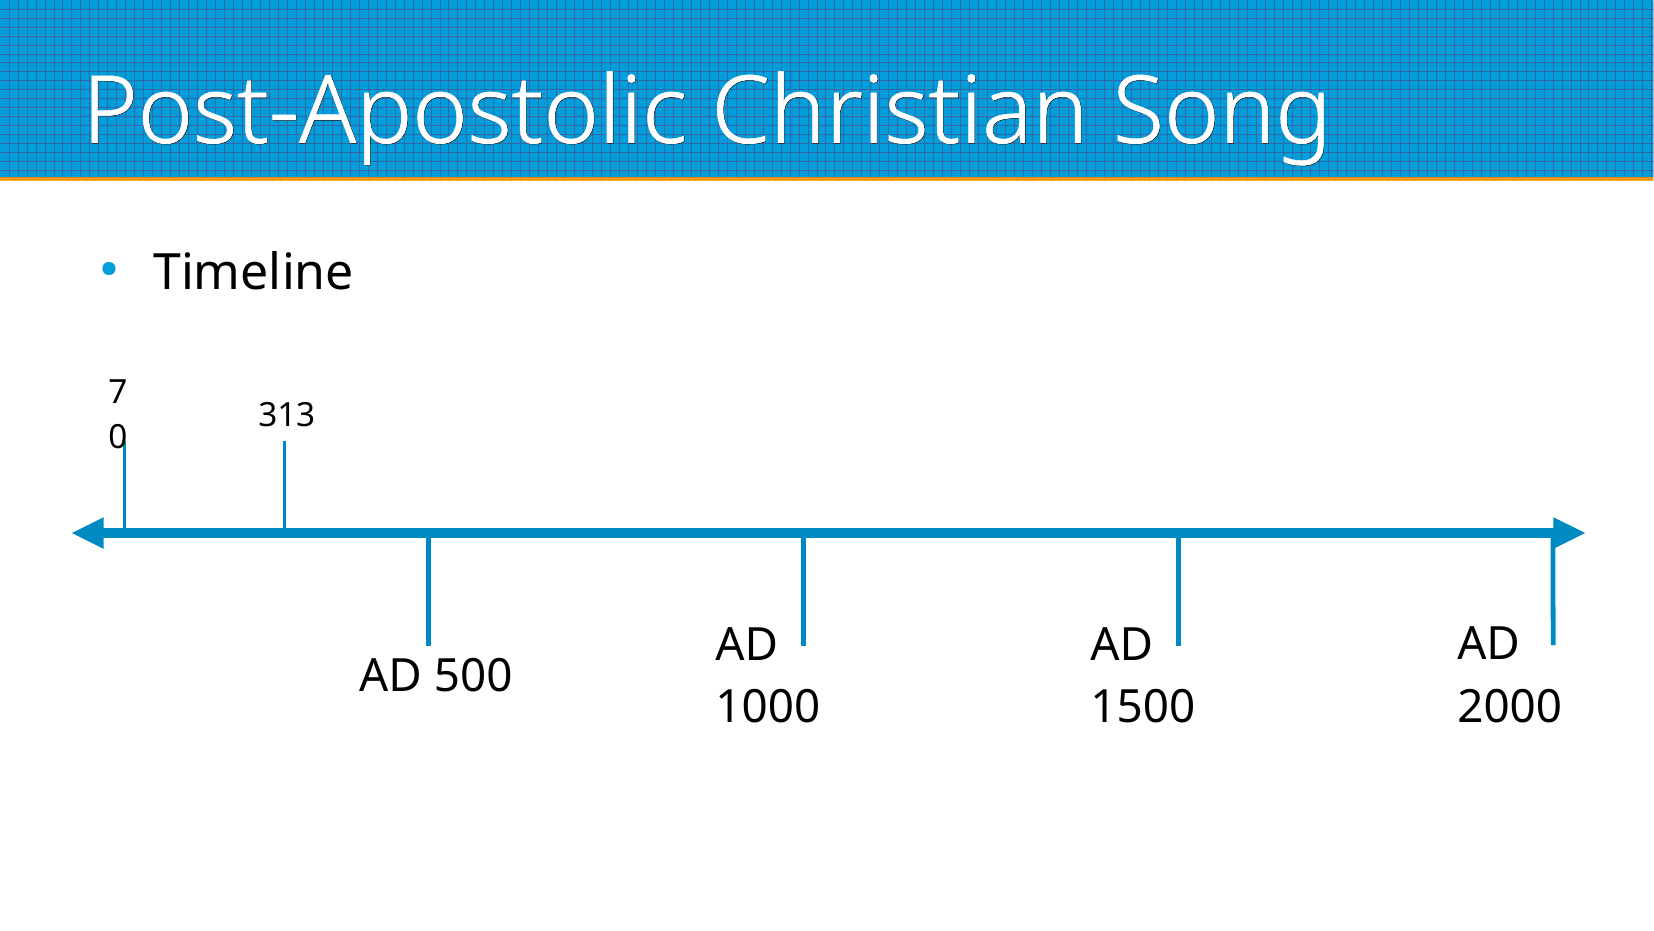

# Post-Apostolic Christian Song
Timeline
70
313
AD 2000
AD 500
AD 1000
AD 1500